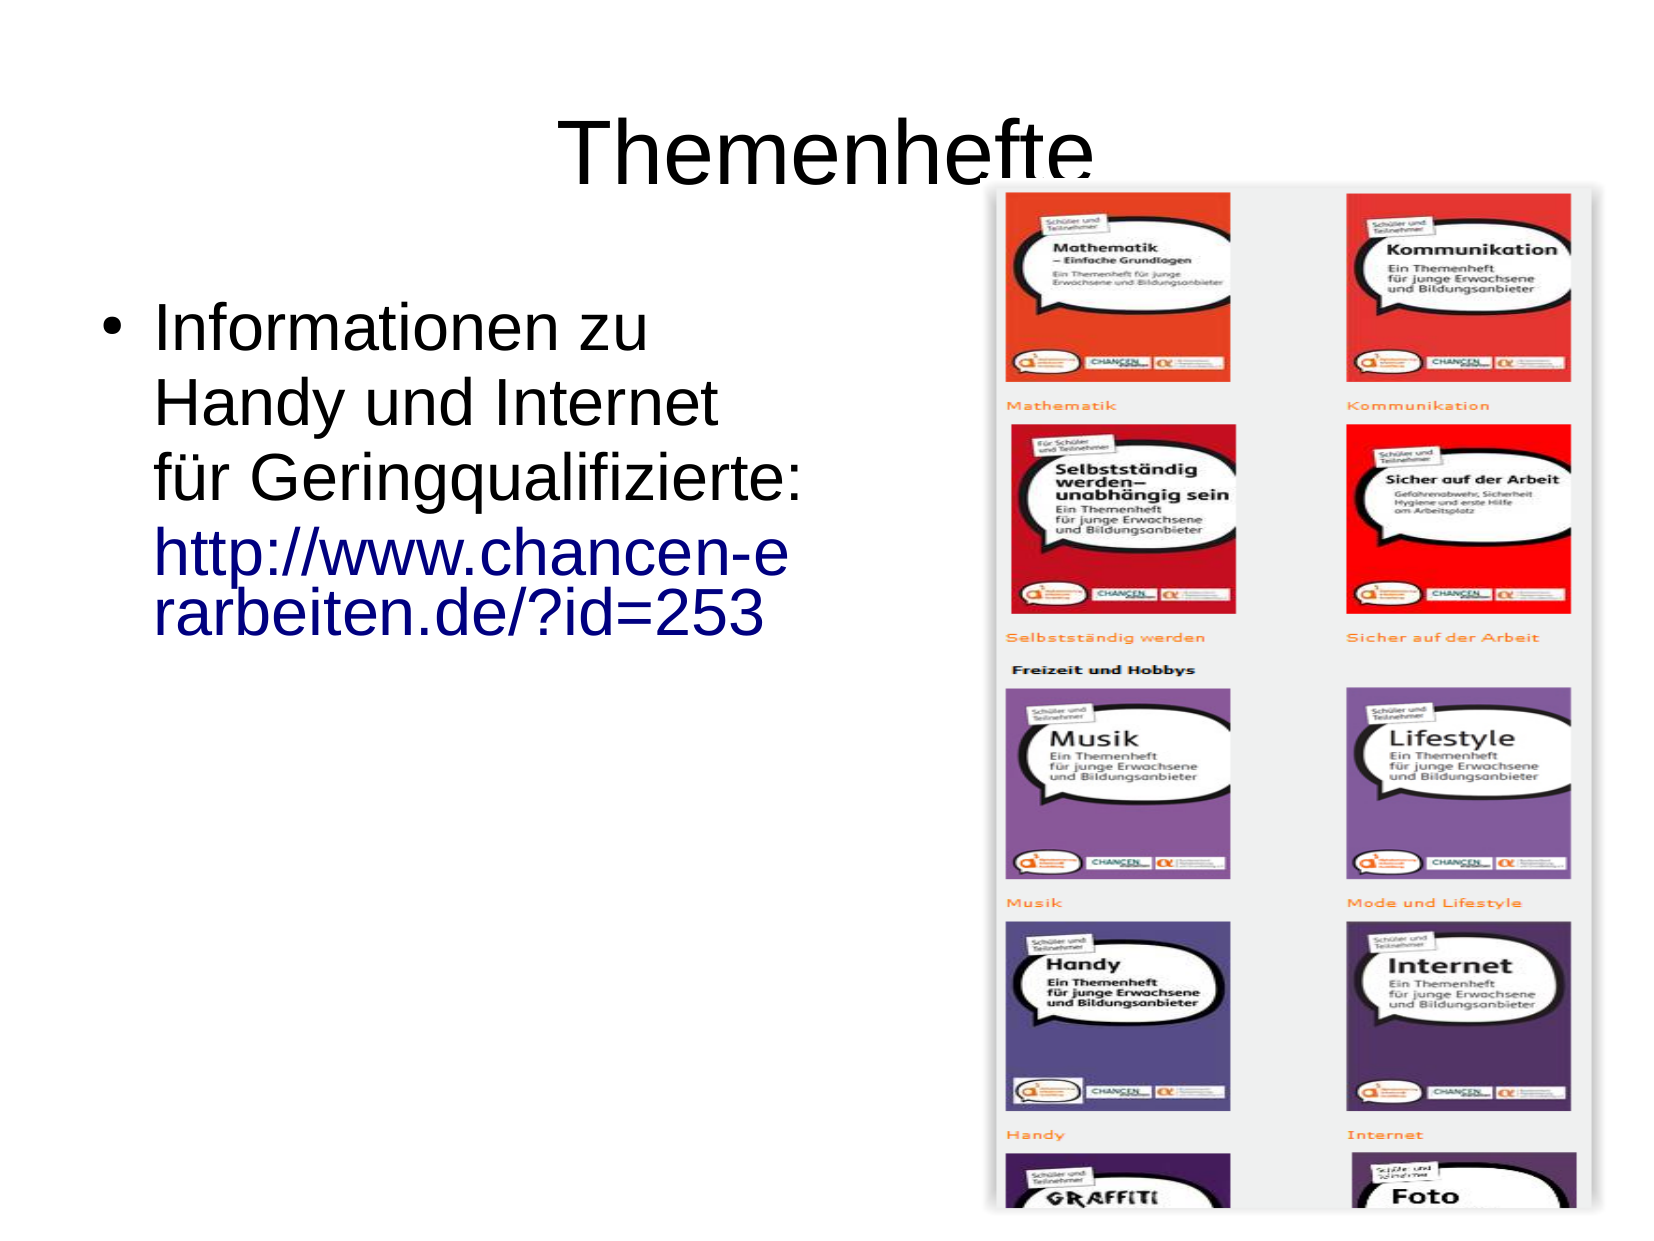

# Themenhefte
Informationen zu Handy und Internet für Geringqualifizierte: http://www.chancen-erarbeiten.de/?id=253
21